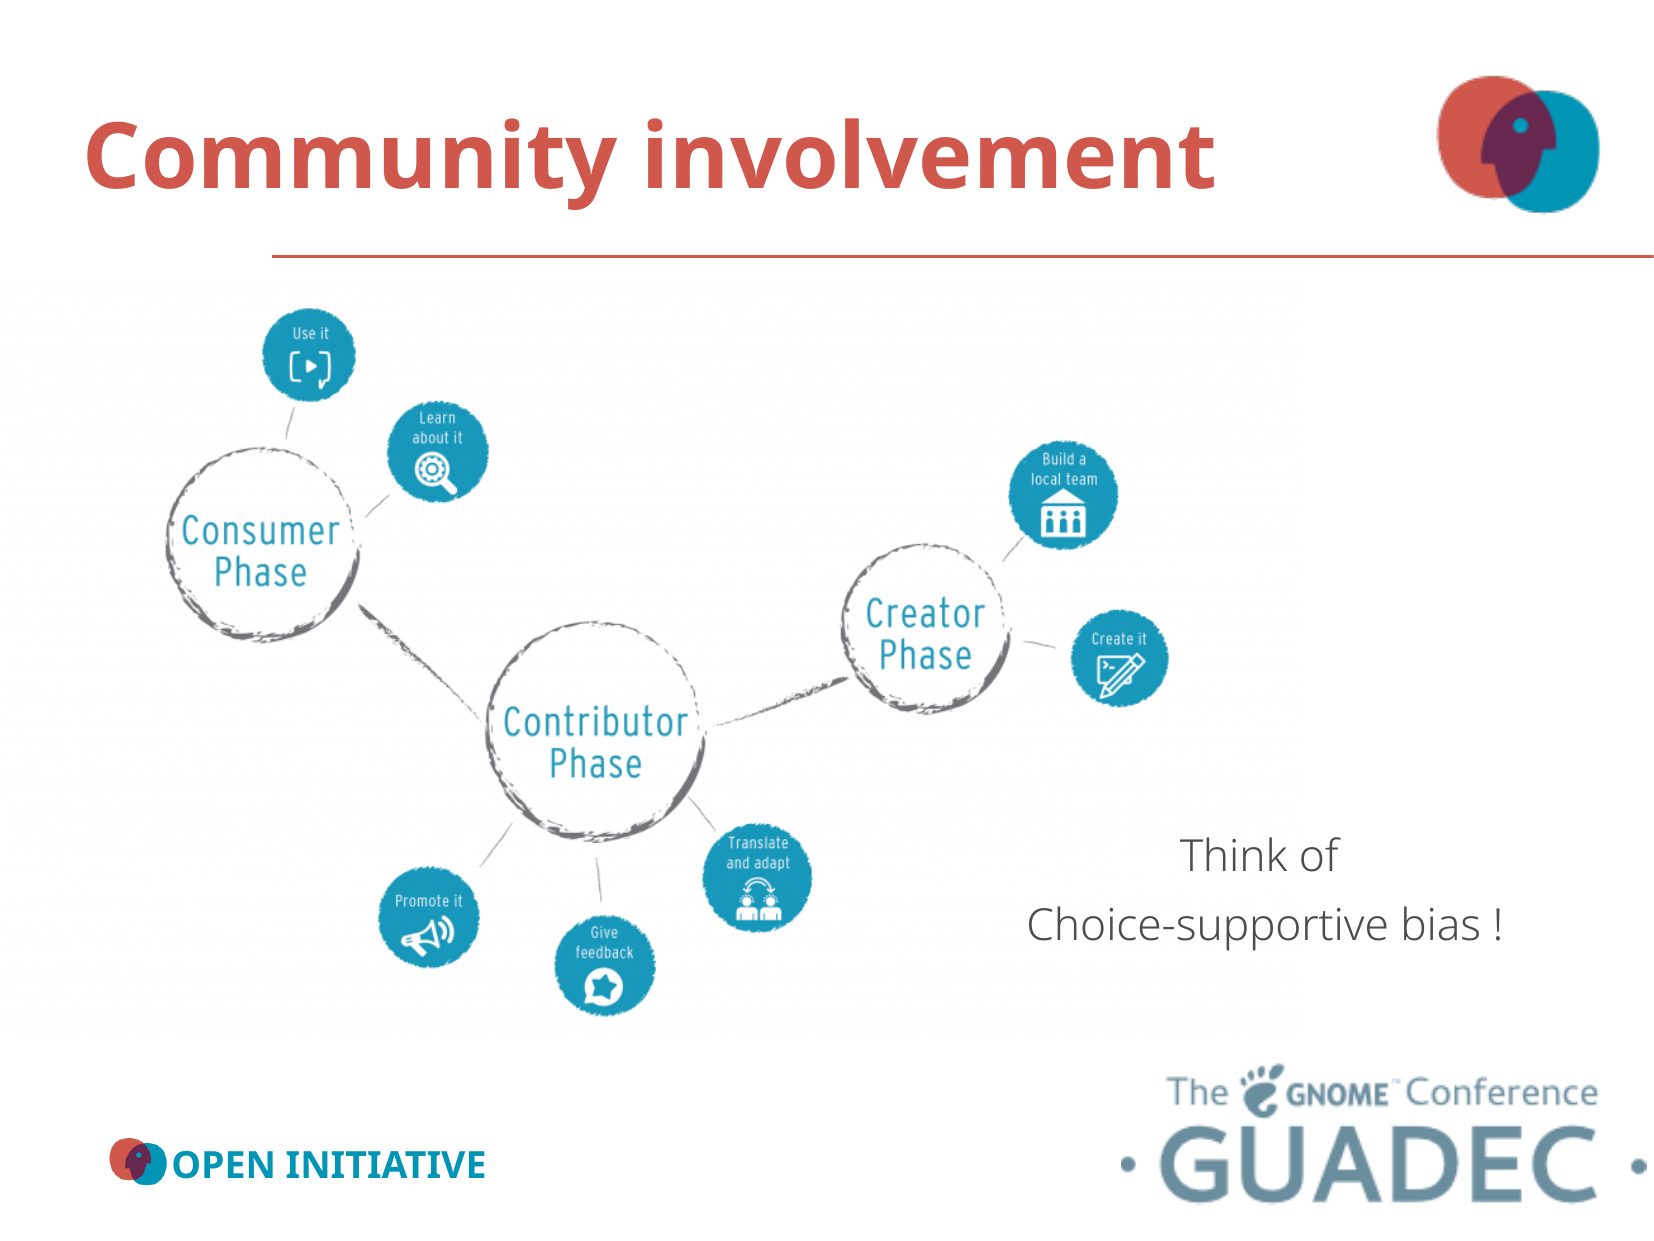

# Community involvement
Think of
Choice-supportive bias !